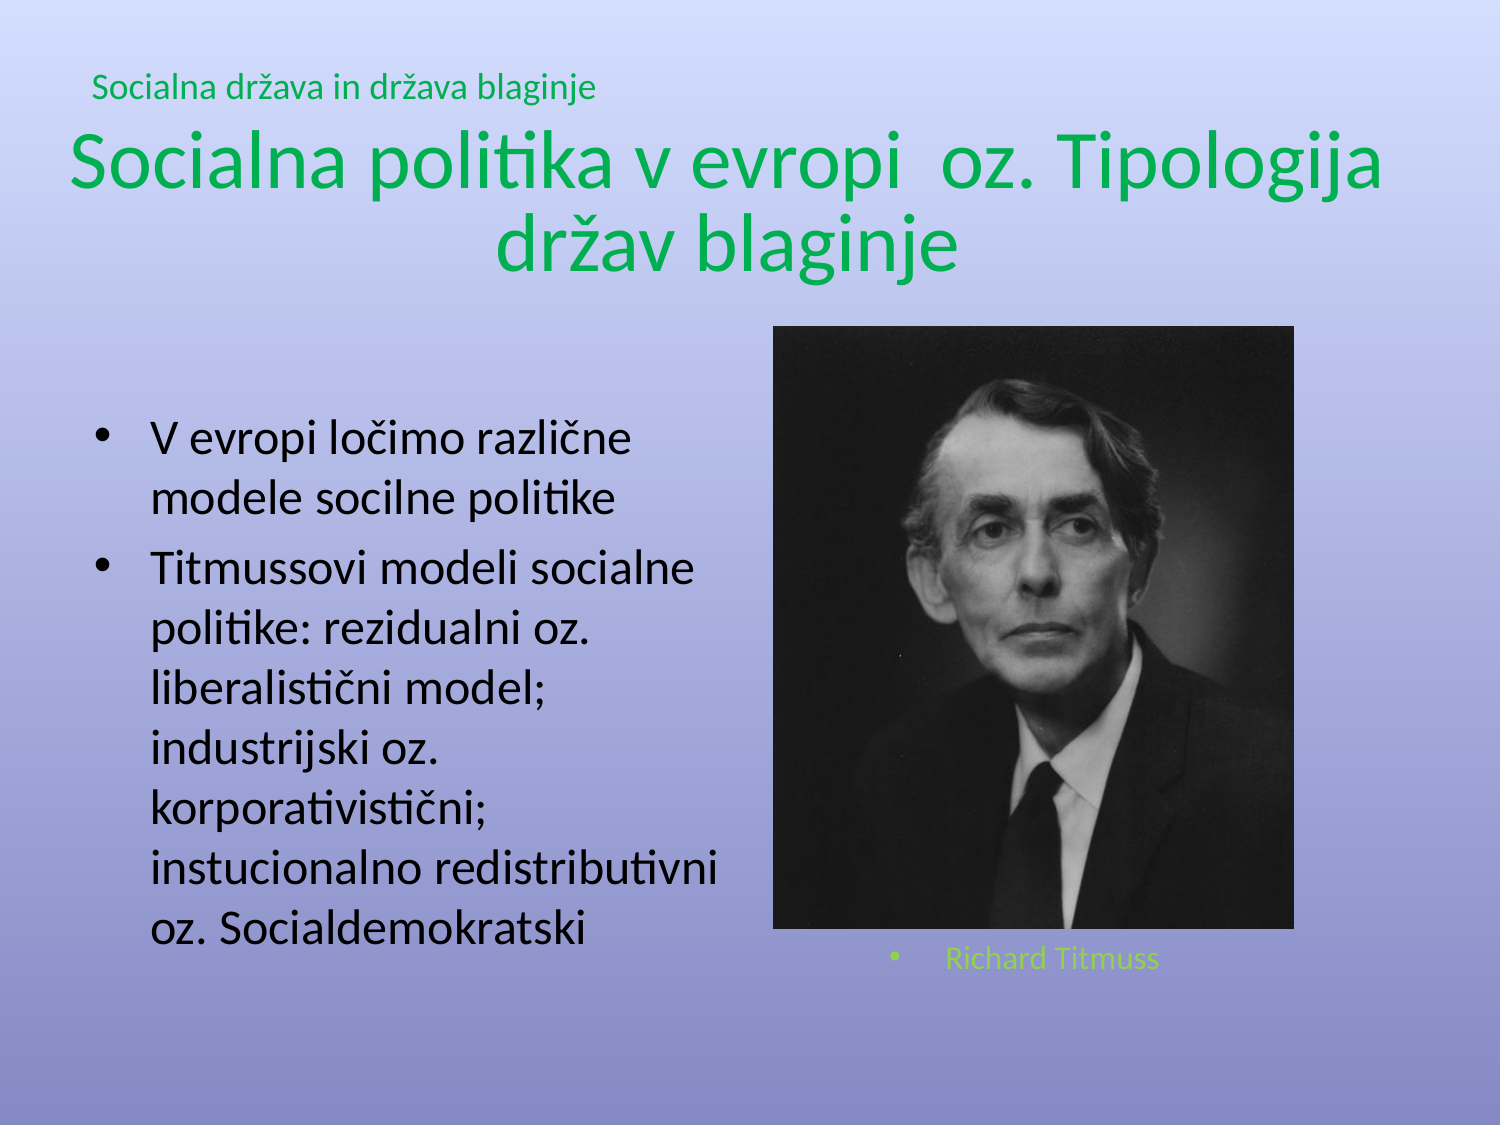

Socialna država in država blaginje
# Socialna politika v evropi oz. Tipologija držav blaginje
V evropi ločimo različne modele socilne politike
Titmussovi modeli socialne politike: rezidualni oz. liberalistični model; industrijski oz. korporativistični; instucionalno redistributivni oz. Socialdemokratski
Richard Titmuss